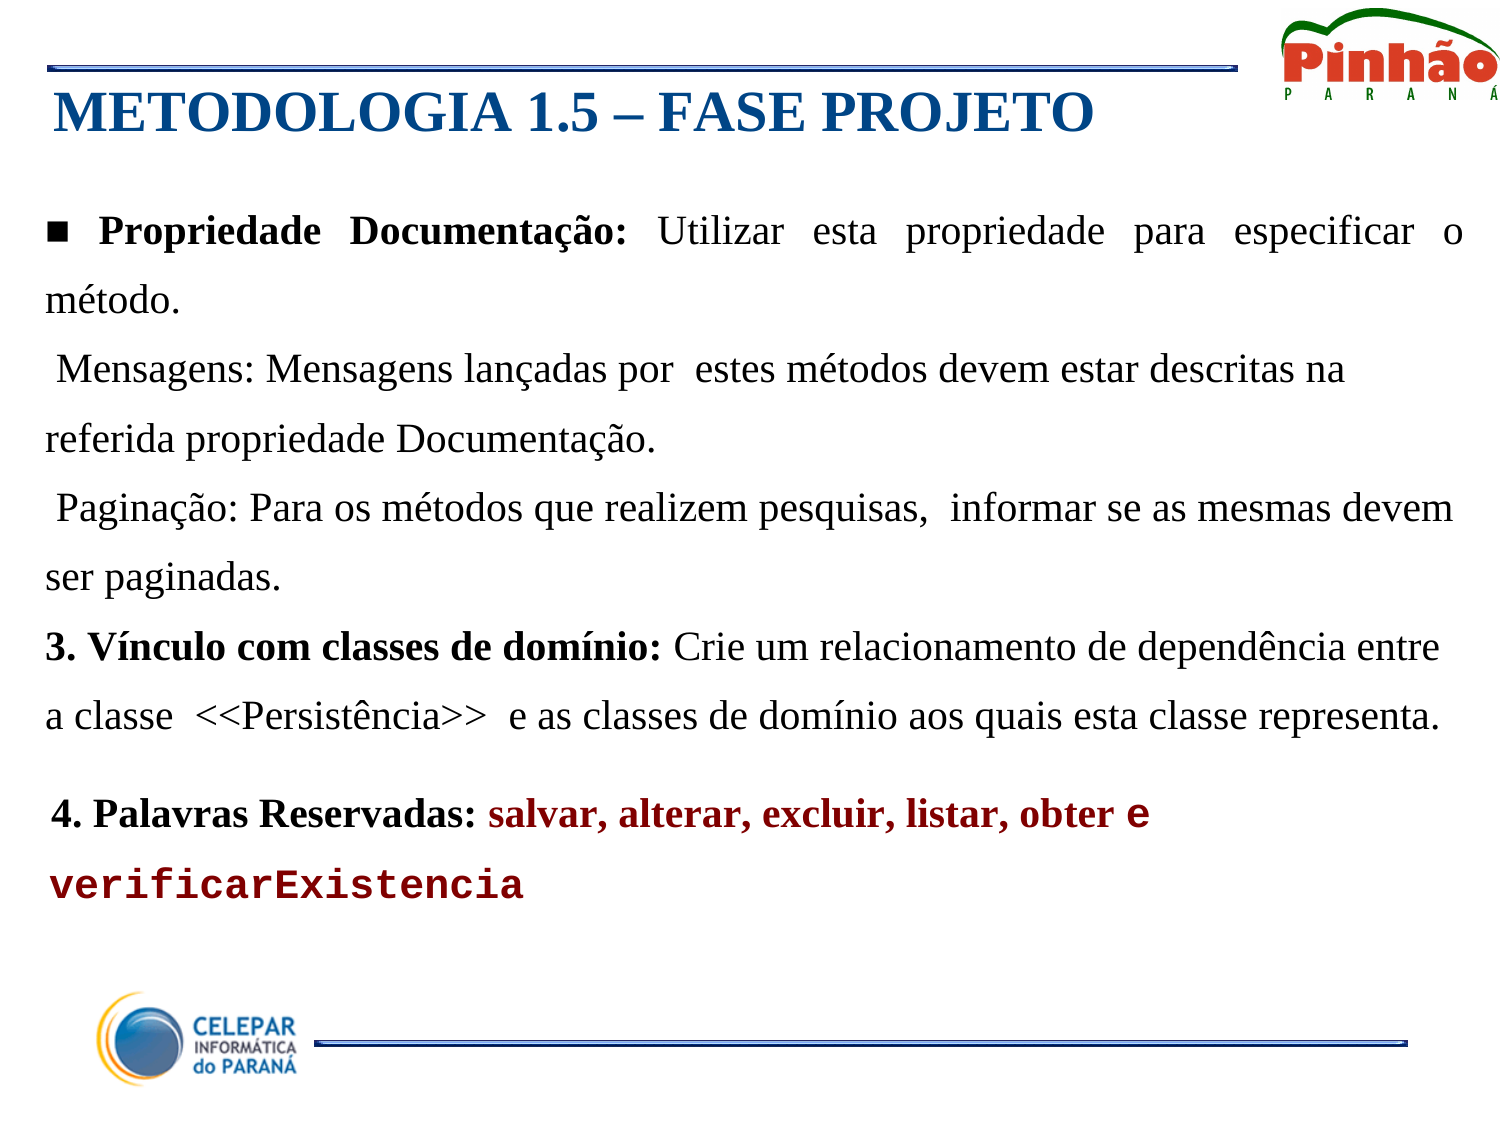

METODOLOGIA 1.5 – FASE PROJETO
■ Propriedade Documentação: Utilizar esta propriedade para especificar o método.
 Mensagens: Mensagens lançadas por estes métodos devem estar descritas na referida propriedade Documentação.
 Paginação: Para os métodos que realizem pesquisas, informar se as mesmas devem ser paginadas.
3. Vínculo com classes de domínio: Crie um relacionamento de dependência entre a classe <<Persistência>> e as classes de domínio aos quais esta classe representa.
4. Palavras Reservadas: salvar, alterar, excluir, listar, obter e verificarExistencia